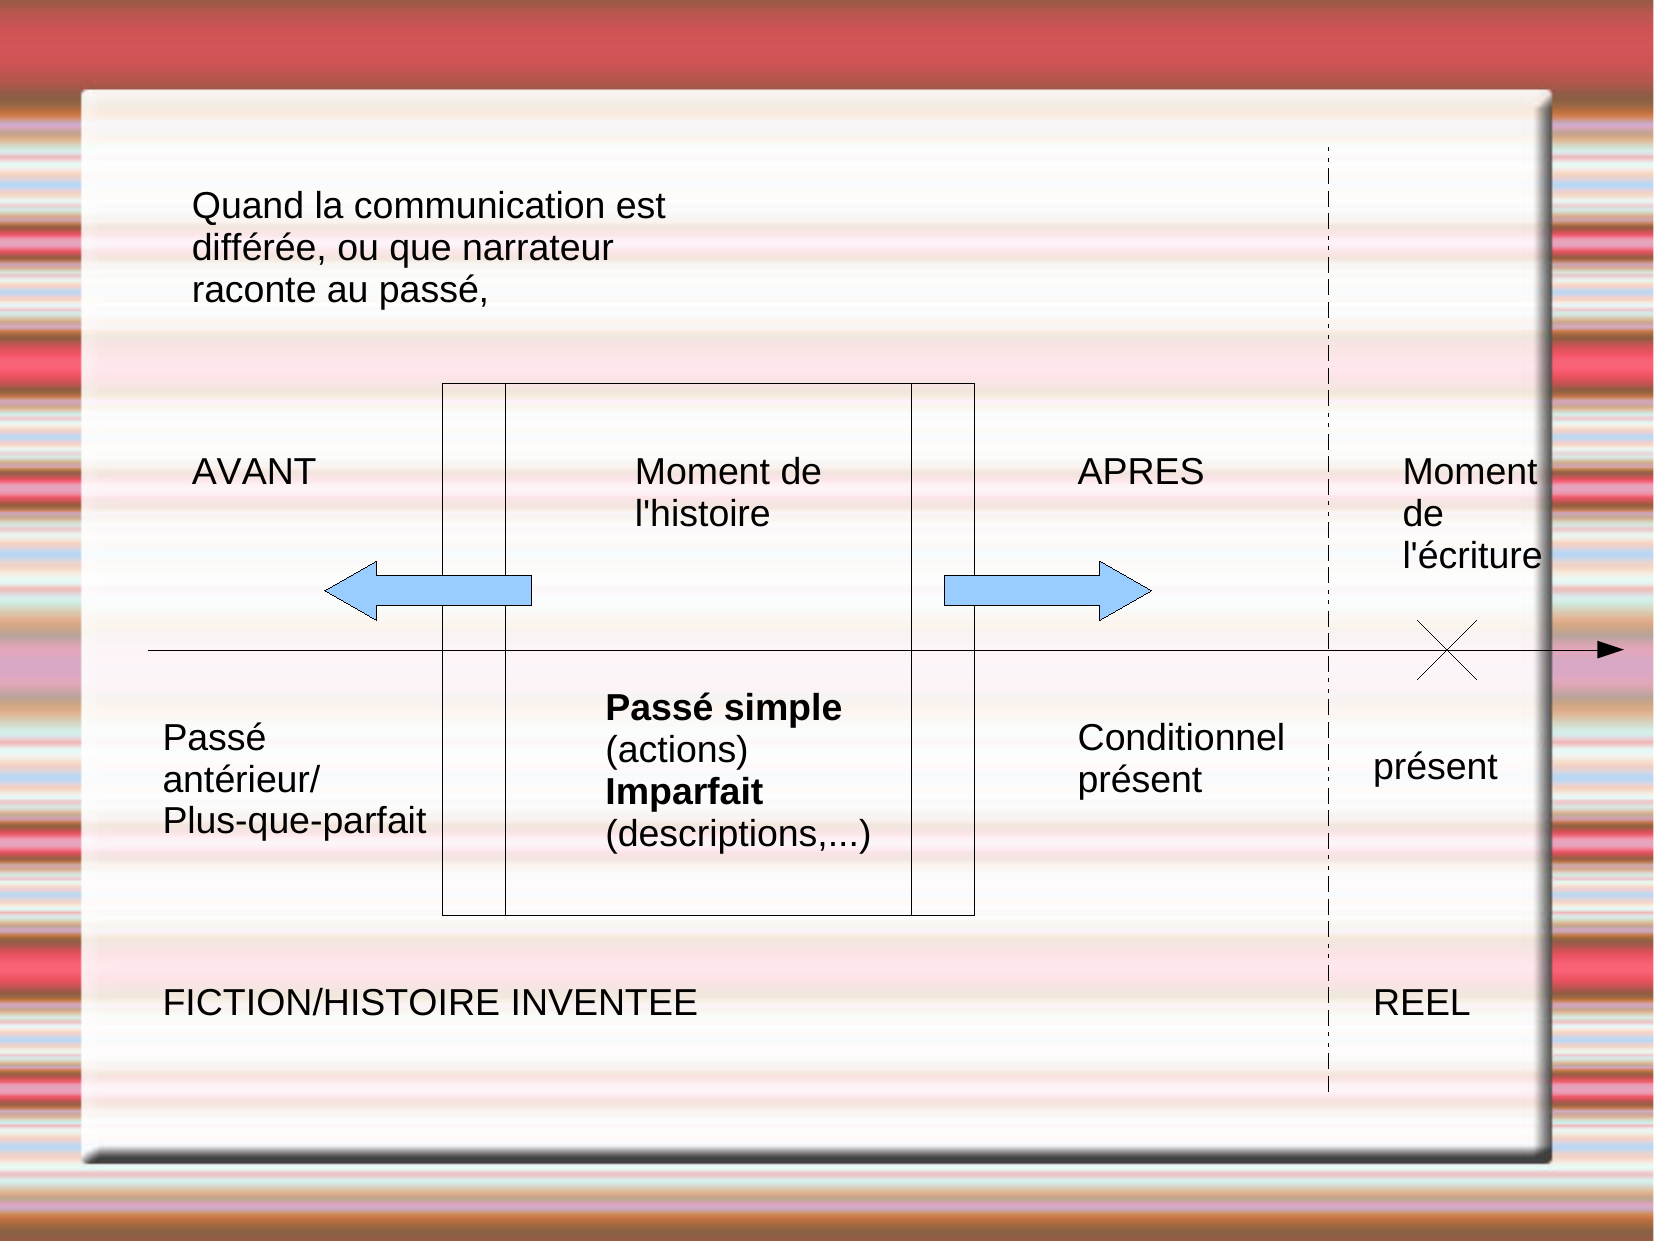

Quand la communication est différée, ou que narrateur raconte au passé,
AVANT
Moment de l'histoire
APRES
Moment de l'écriture
Passé simple (actions)
Imparfait
(descriptions,...)
Passé antérieur/
Plus-que-parfait
Conditionnel présent
présent
FICTION/HISTOIRE INVENTEE
REEL